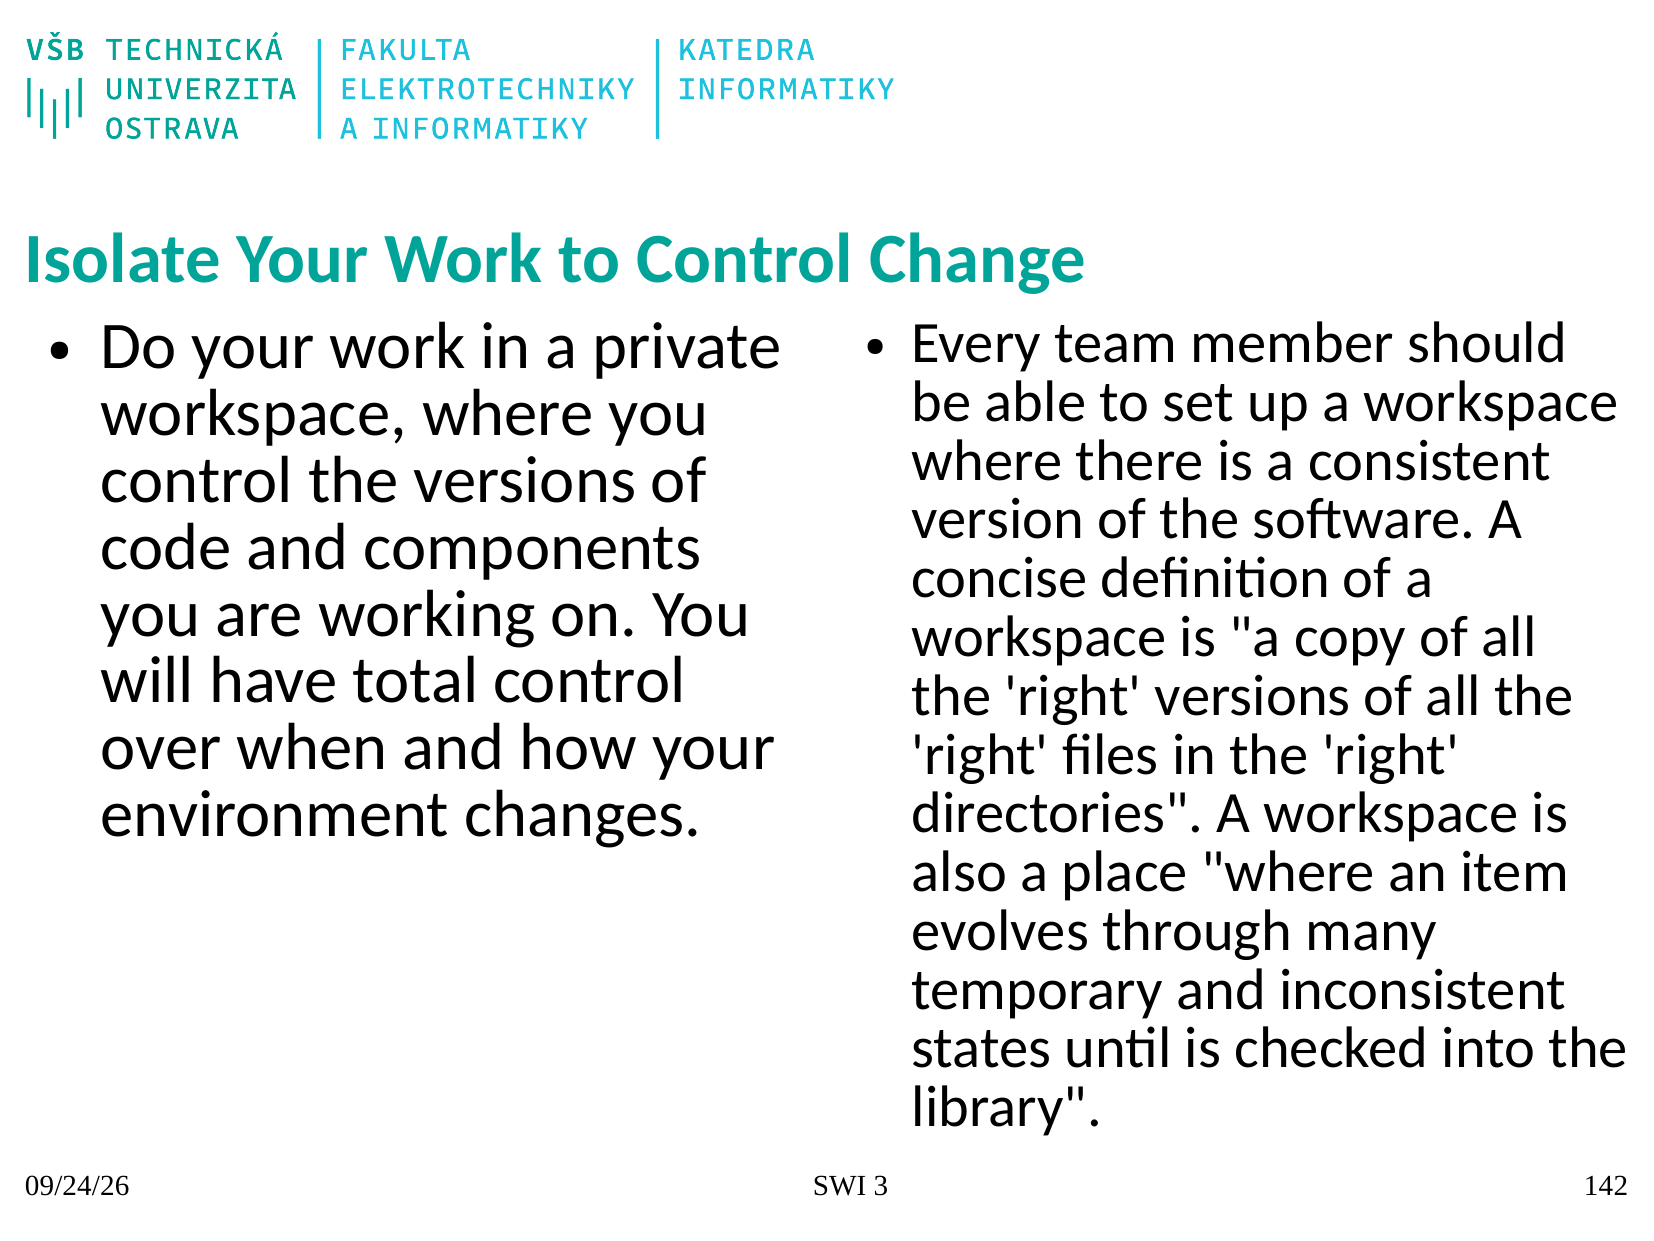

# Isolate Your Work to Control Change
Do your work in a private workspace, where you control the versions of code and components you are working on. You will have total control over when and how your environment changes.
Every team member should be able to set up a workspace where there is a consistent version of the software. A concise definition of a workspace is "a copy of all the 'right' versions of all the 'right' files in the 'right' directories". A workspace is also a place "where an item evolves through many temporary and inconsistent states until is checked into the library".
SWI 3
142